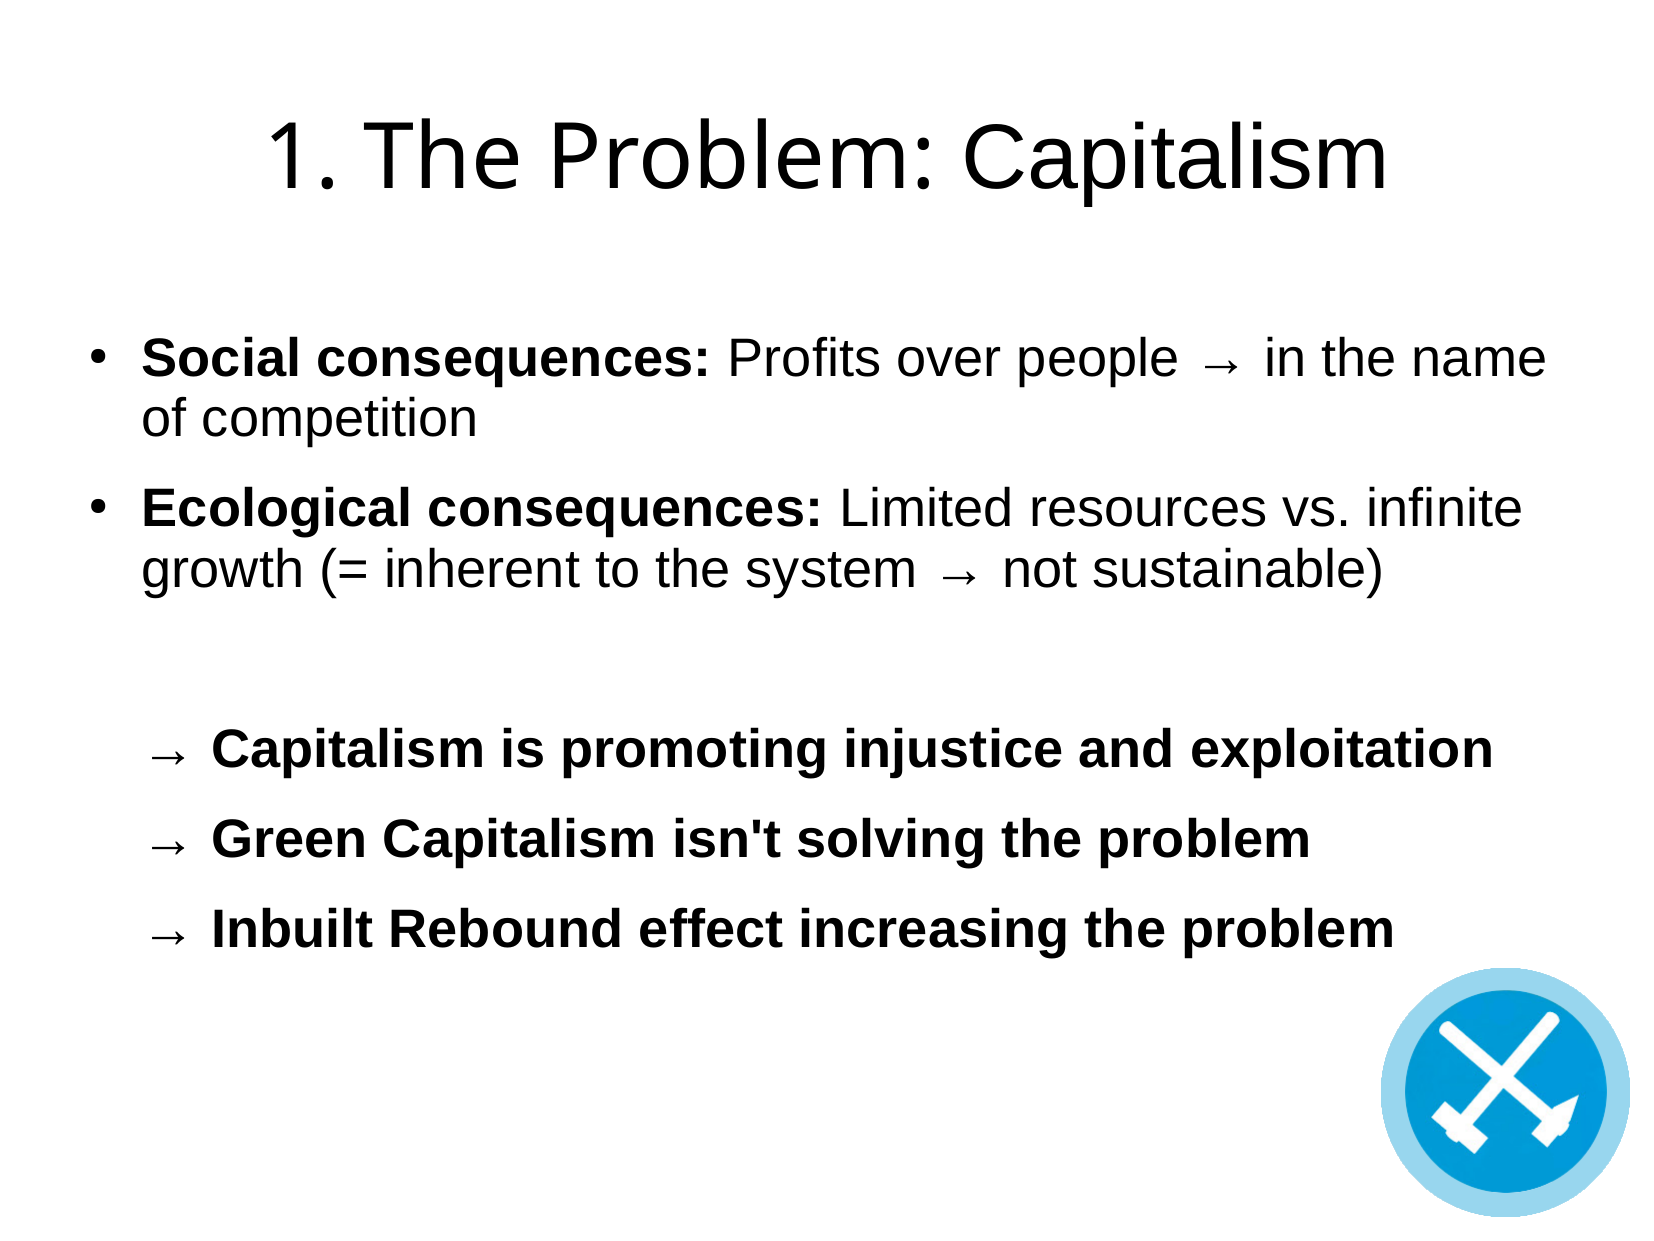

# 1. The Problem: Capitalism
Social consequences: Profits over people → in the name of competition
Ecological consequences: Limited resources vs. infinite growth (= inherent to the system → not sustainable)
→ Capitalism is promoting injustice and exploitation
→ Green Capitalism isn't solving the problem
→ Inbuilt Rebound effect increasing the problem